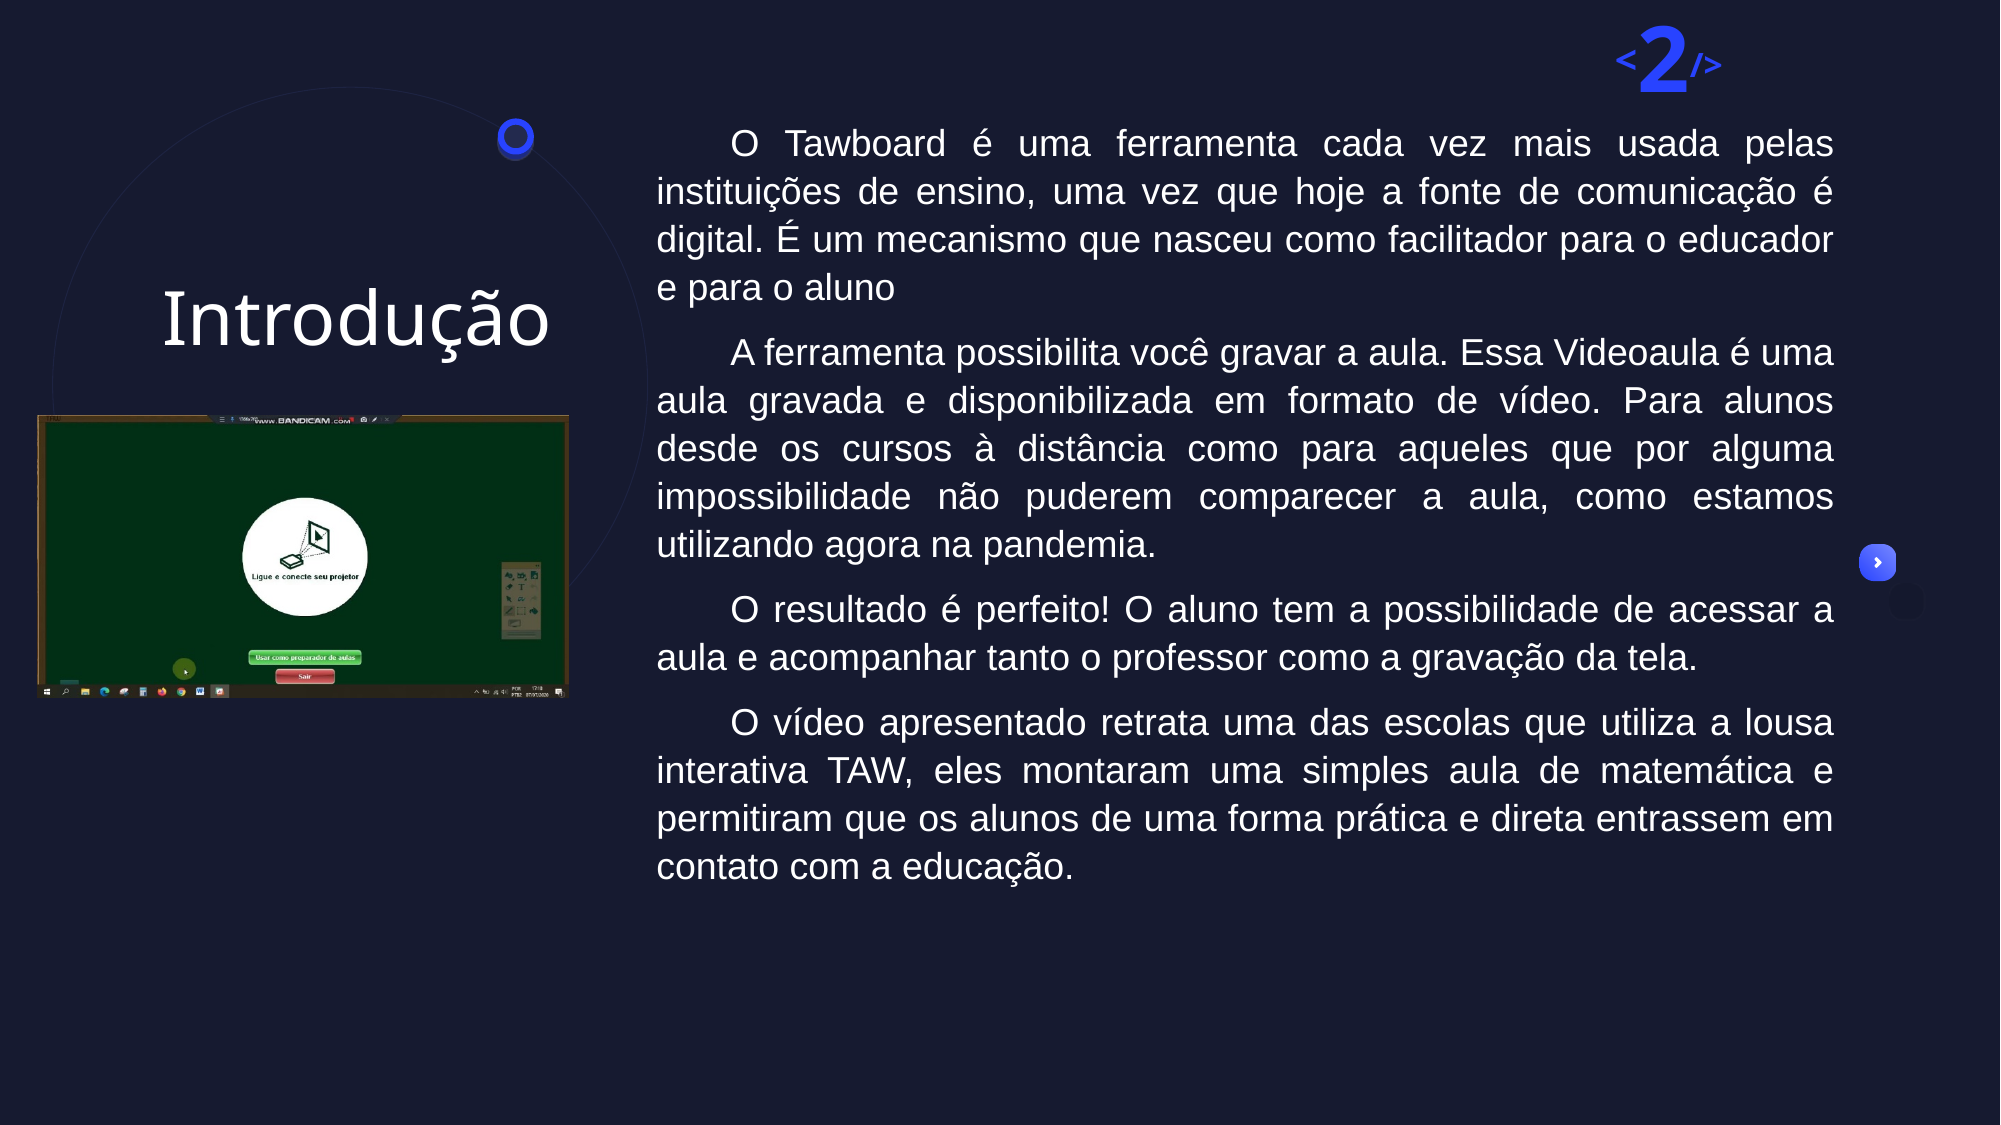

O Tawboard é uma ferramenta cada vez mais usada pelas instituições de ensino, uma vez que hoje a fonte de comunicação é digital. É um mecanismo que nasceu como facilitador para o educador e para o aluno
A ferramenta possibilita você gravar a aula. Essa Videoaula é uma aula gravada e disponibilizada em formato de vídeo. Para alunos desde os cursos à distância como para aqueles que por alguma impossibilidade não puderem comparecer a aula, como estamos utilizando agora na pandemia.
O resultado é perfeito! O aluno tem a possibilidade de acessar a aula e acompanhar tanto o professor como a gravação da tela.
O vídeo apresentado retrata uma das escolas que utiliza a lousa interativa TAW, eles montaram uma simples aula de matemática e permitiram que os alunos de uma forma prática e direta entrassem em contato com a educação.
Introdução